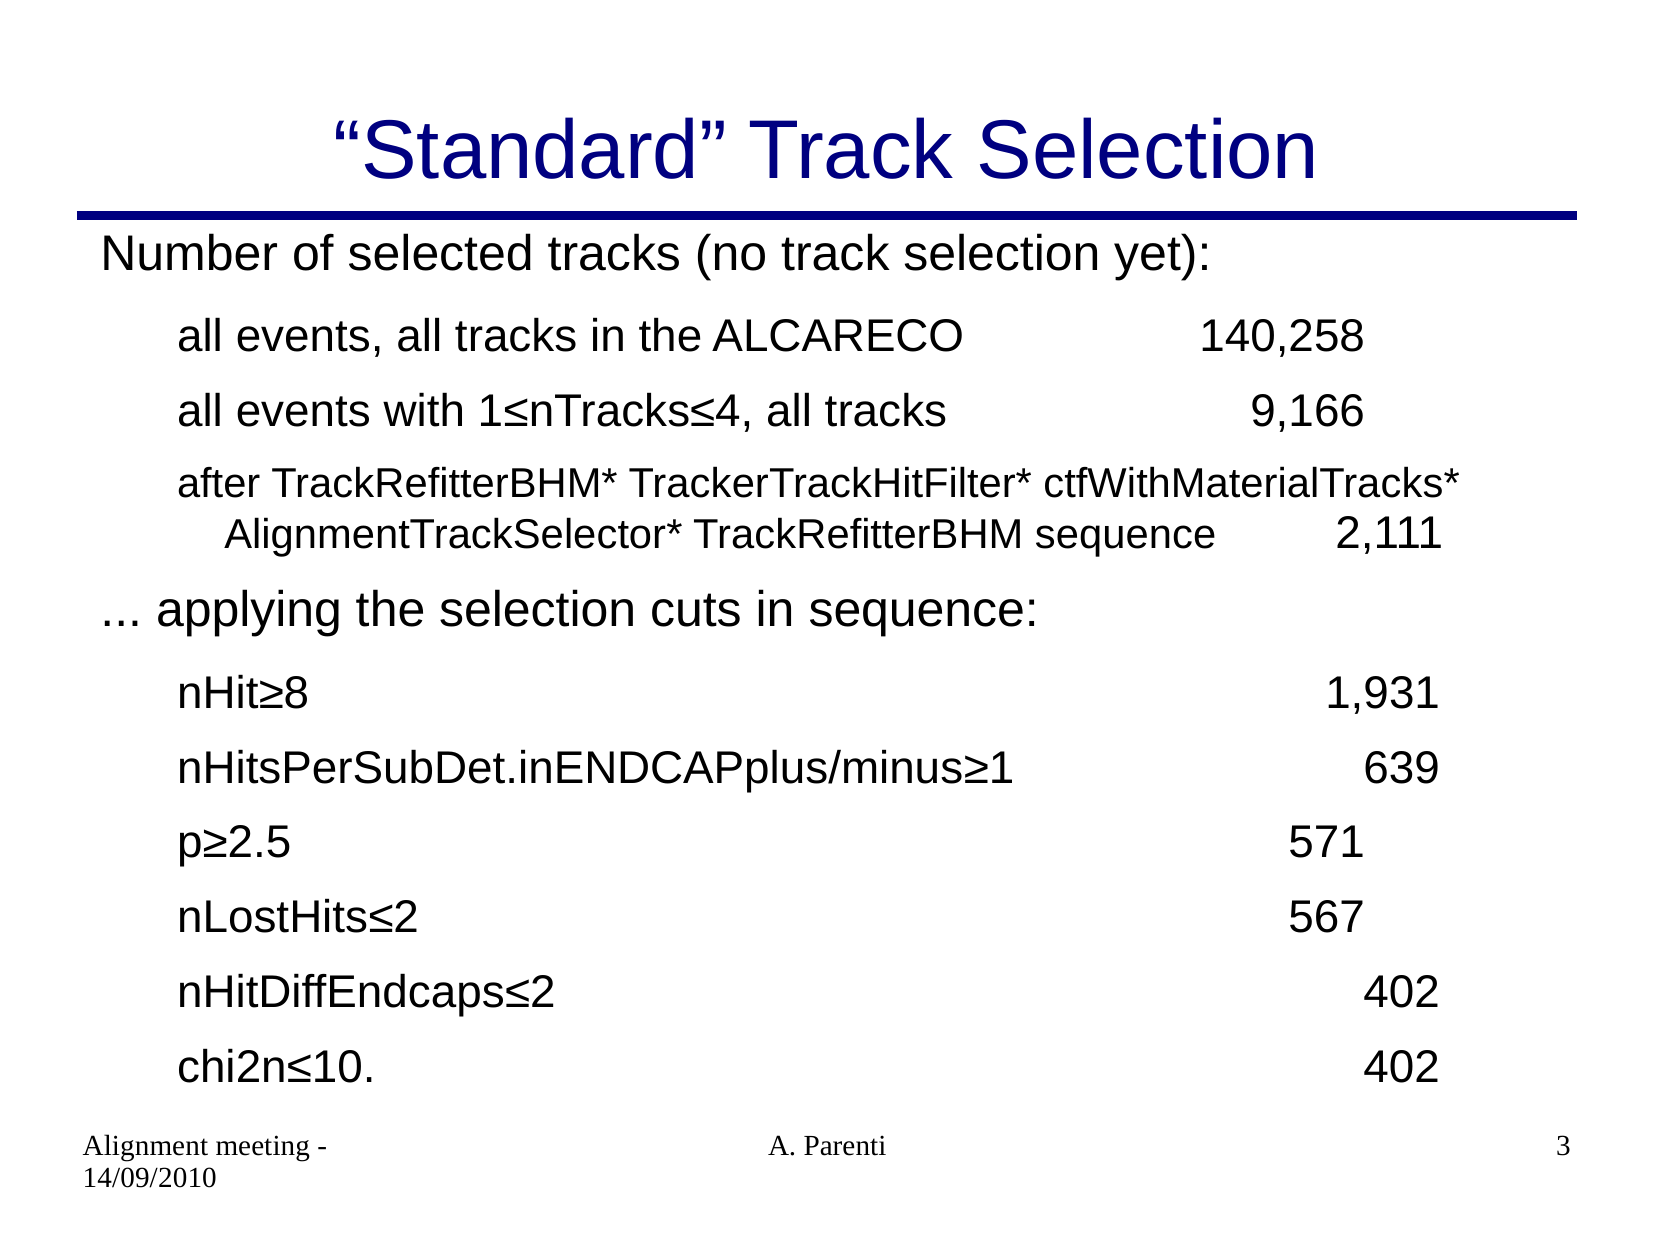

# “Standard” Track Selection
Number of selected tracks (no track selection yet):
all events, all tracks in the ALCARECO				140,258
all events with 1≤nTracks≤4, all tracks				 9,166
after TrackRefitterBHM* TrackerTrackHitFilter* ctfWithMaterialTracks* AlignmentTrackSelector* TrackRefitterBHM sequence	 2,111
... applying the selection cuts in sequence:
nHit≥8													 1,931
nHitsPerSubDet.inENDCAPplus/minus≥1				 639
p≥2.5													 571
nLostHits≤2											 567
nHitDiffEndcaps≤2										 402
chi2n≤10.												 402
3